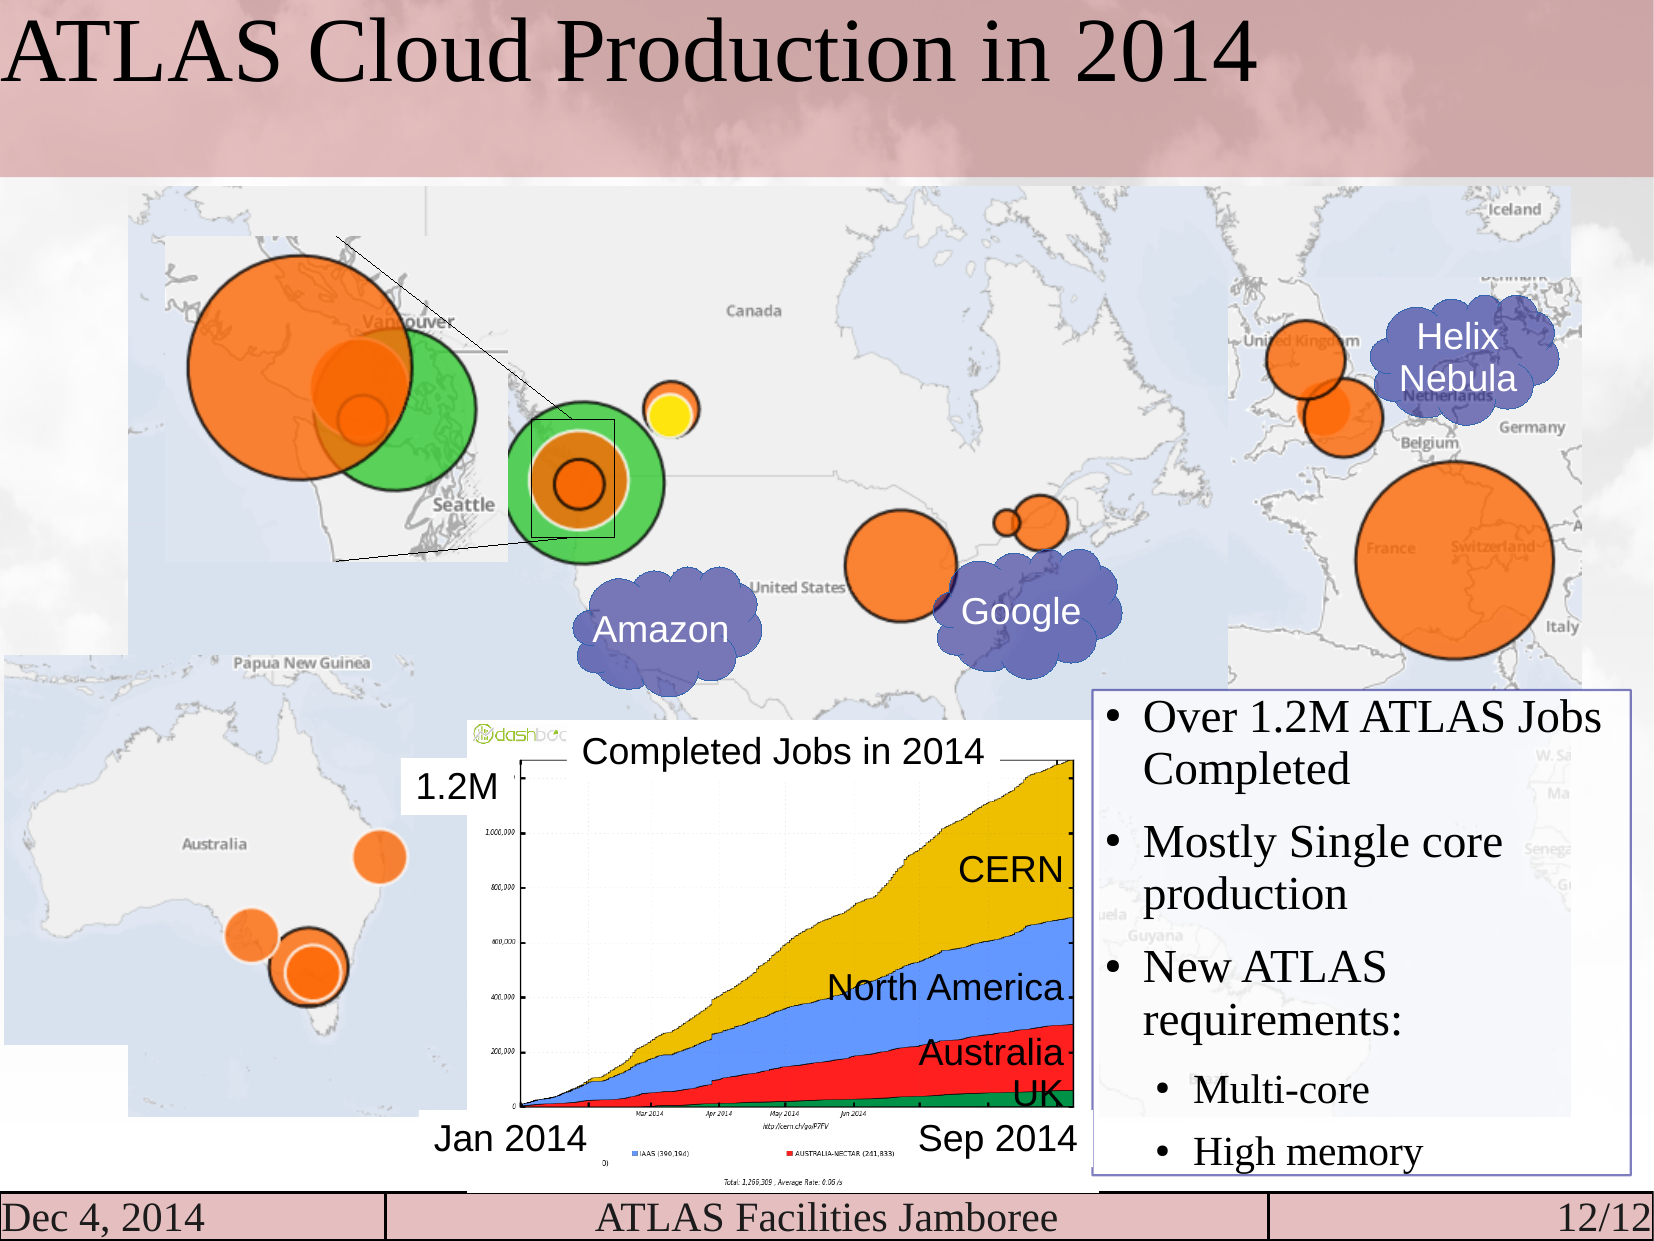

# ATLAS Cloud Production in 2014
Helix
Nebula
Google
Amazon
Over 1.2M ATLAS Jobs Completed
Mostly Single core production
New ATLAS requirements:
Multi-core
High memory
Completed Jobs in 2014
1.2M
CERN
North America
Australia
UK
Jan 2014
Sep 2014
Dec 4, 2014
ATLAS Facilities Jamboree
12